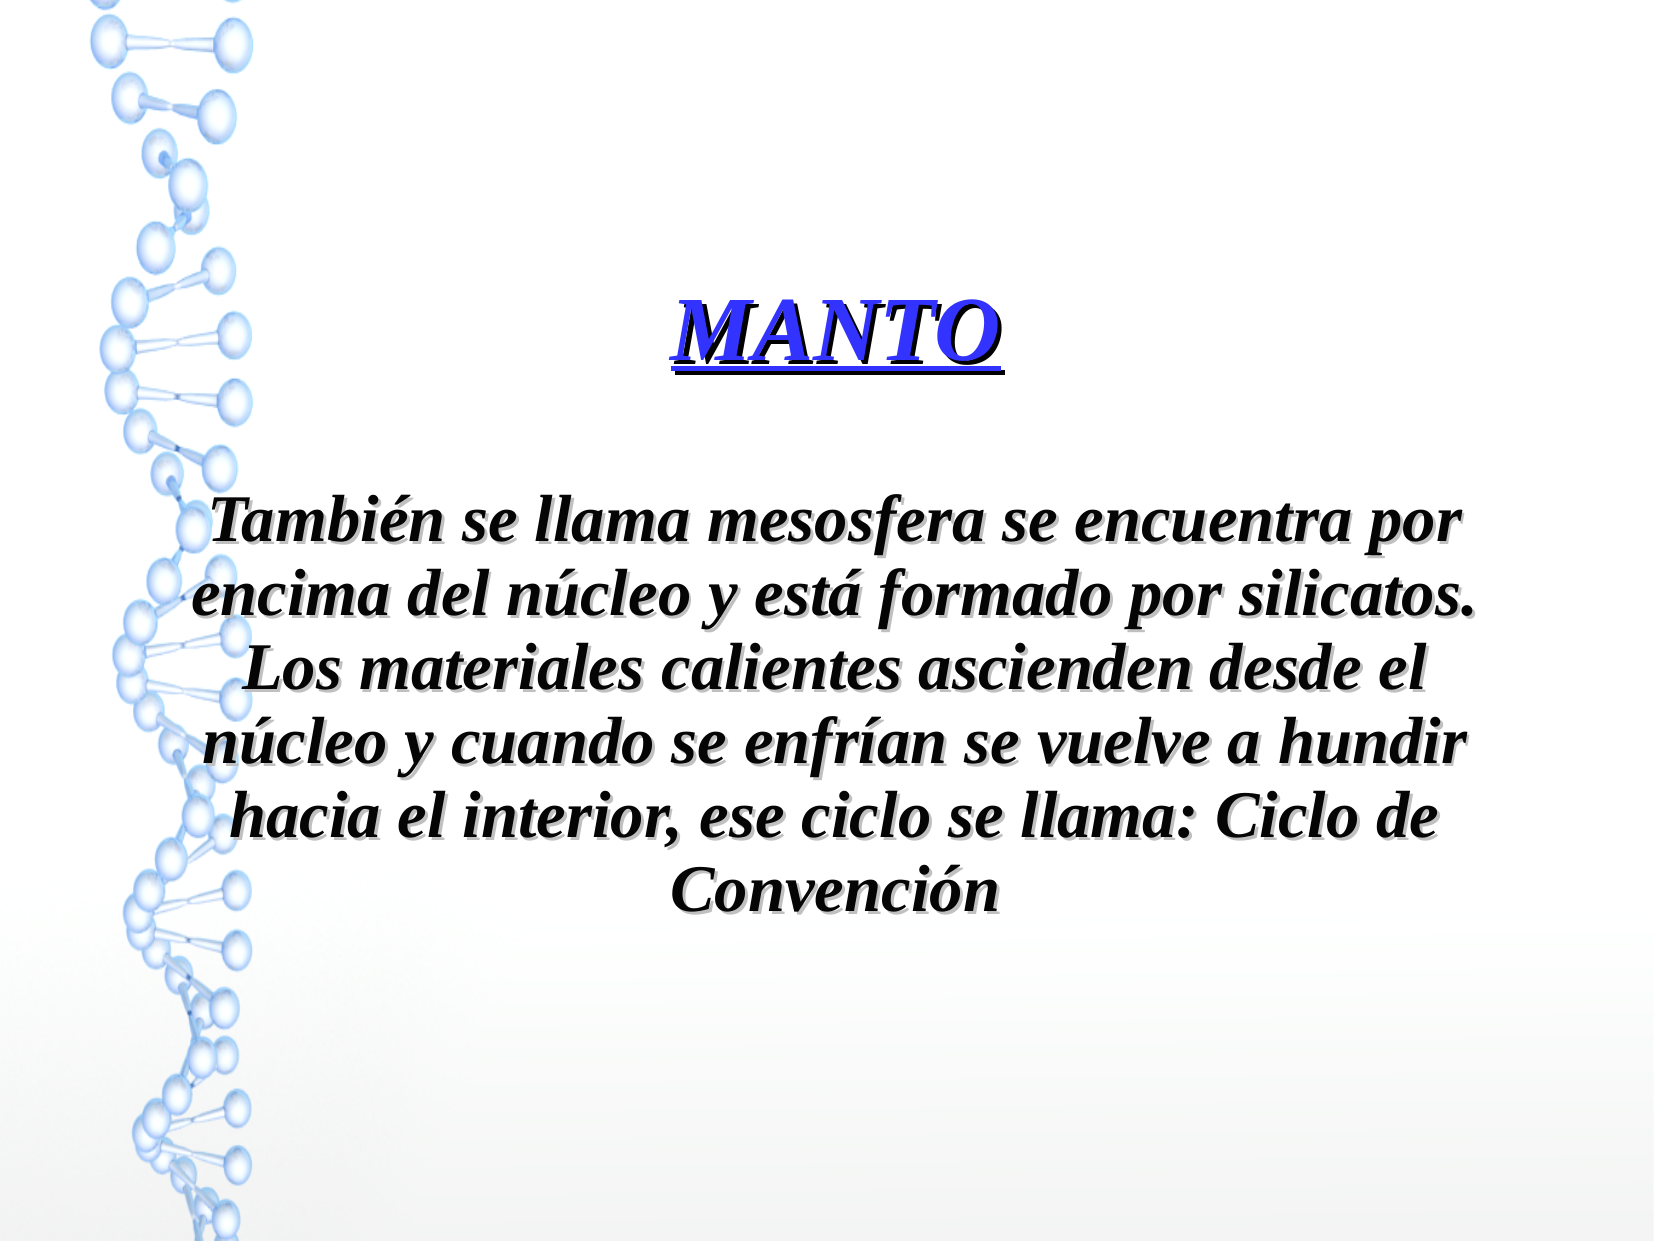

# MANTO También se llama mesosfera se encuentra por encima del núcleo y está formado por silicatos. Los materiales calientes ascienden desde el núcleo y cuando se enfrían se vuelve a hundir hacia el interior, ese ciclo se llama: Ciclo de Convención